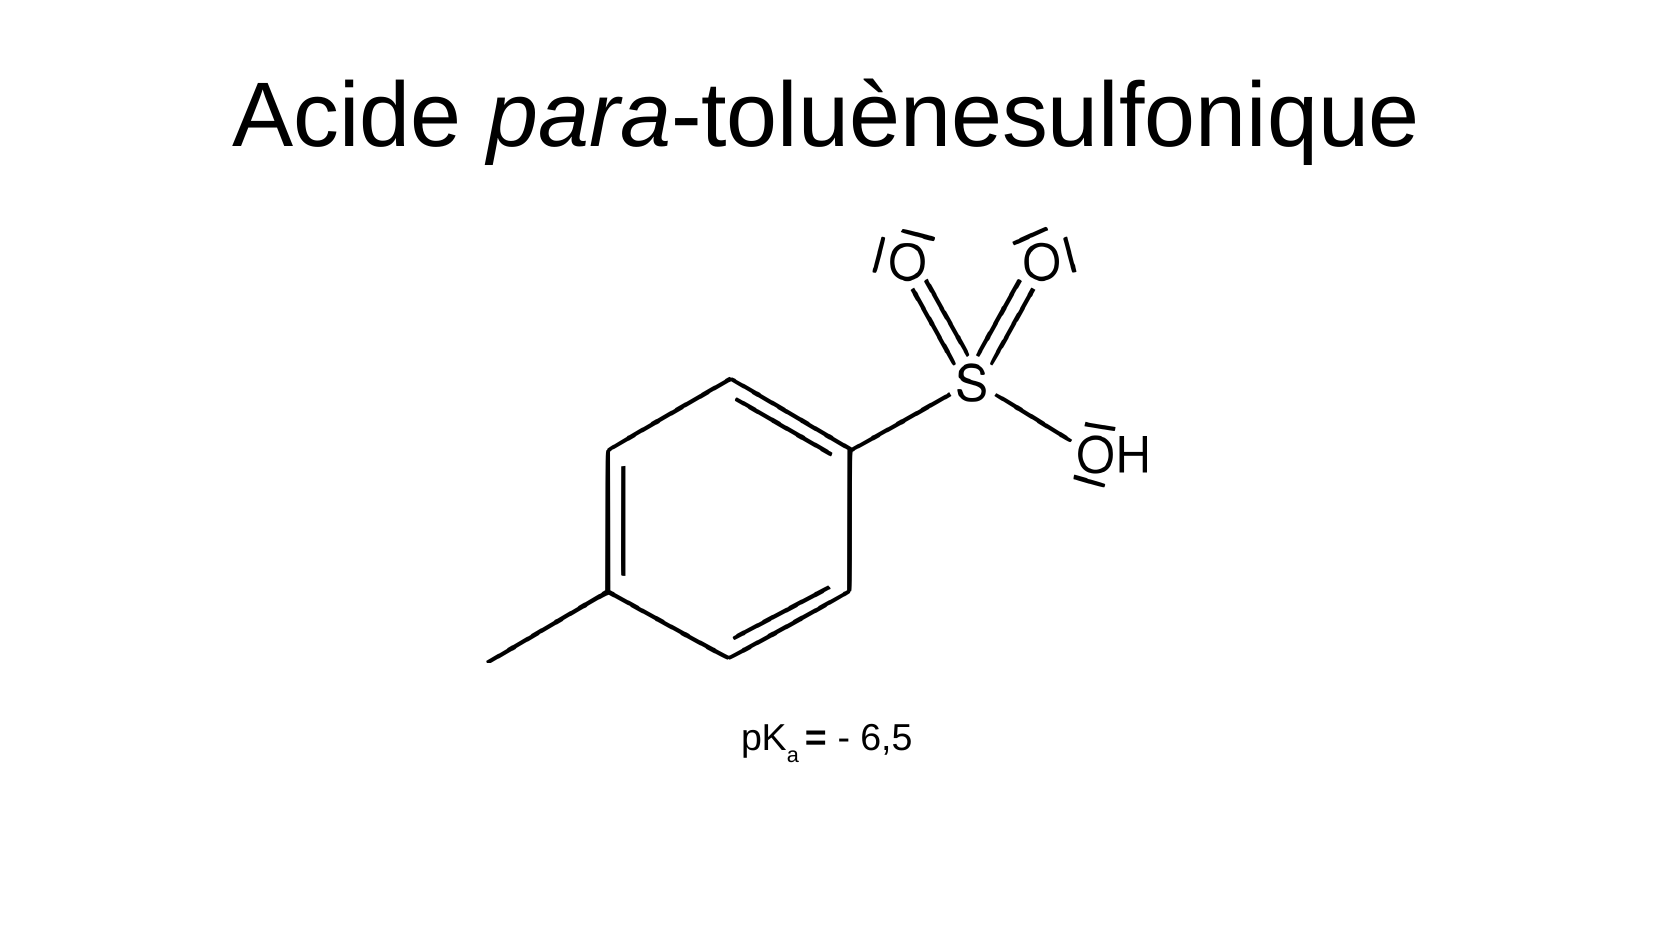

# Acide para-toluènesulfonique
pKa = - 6,5